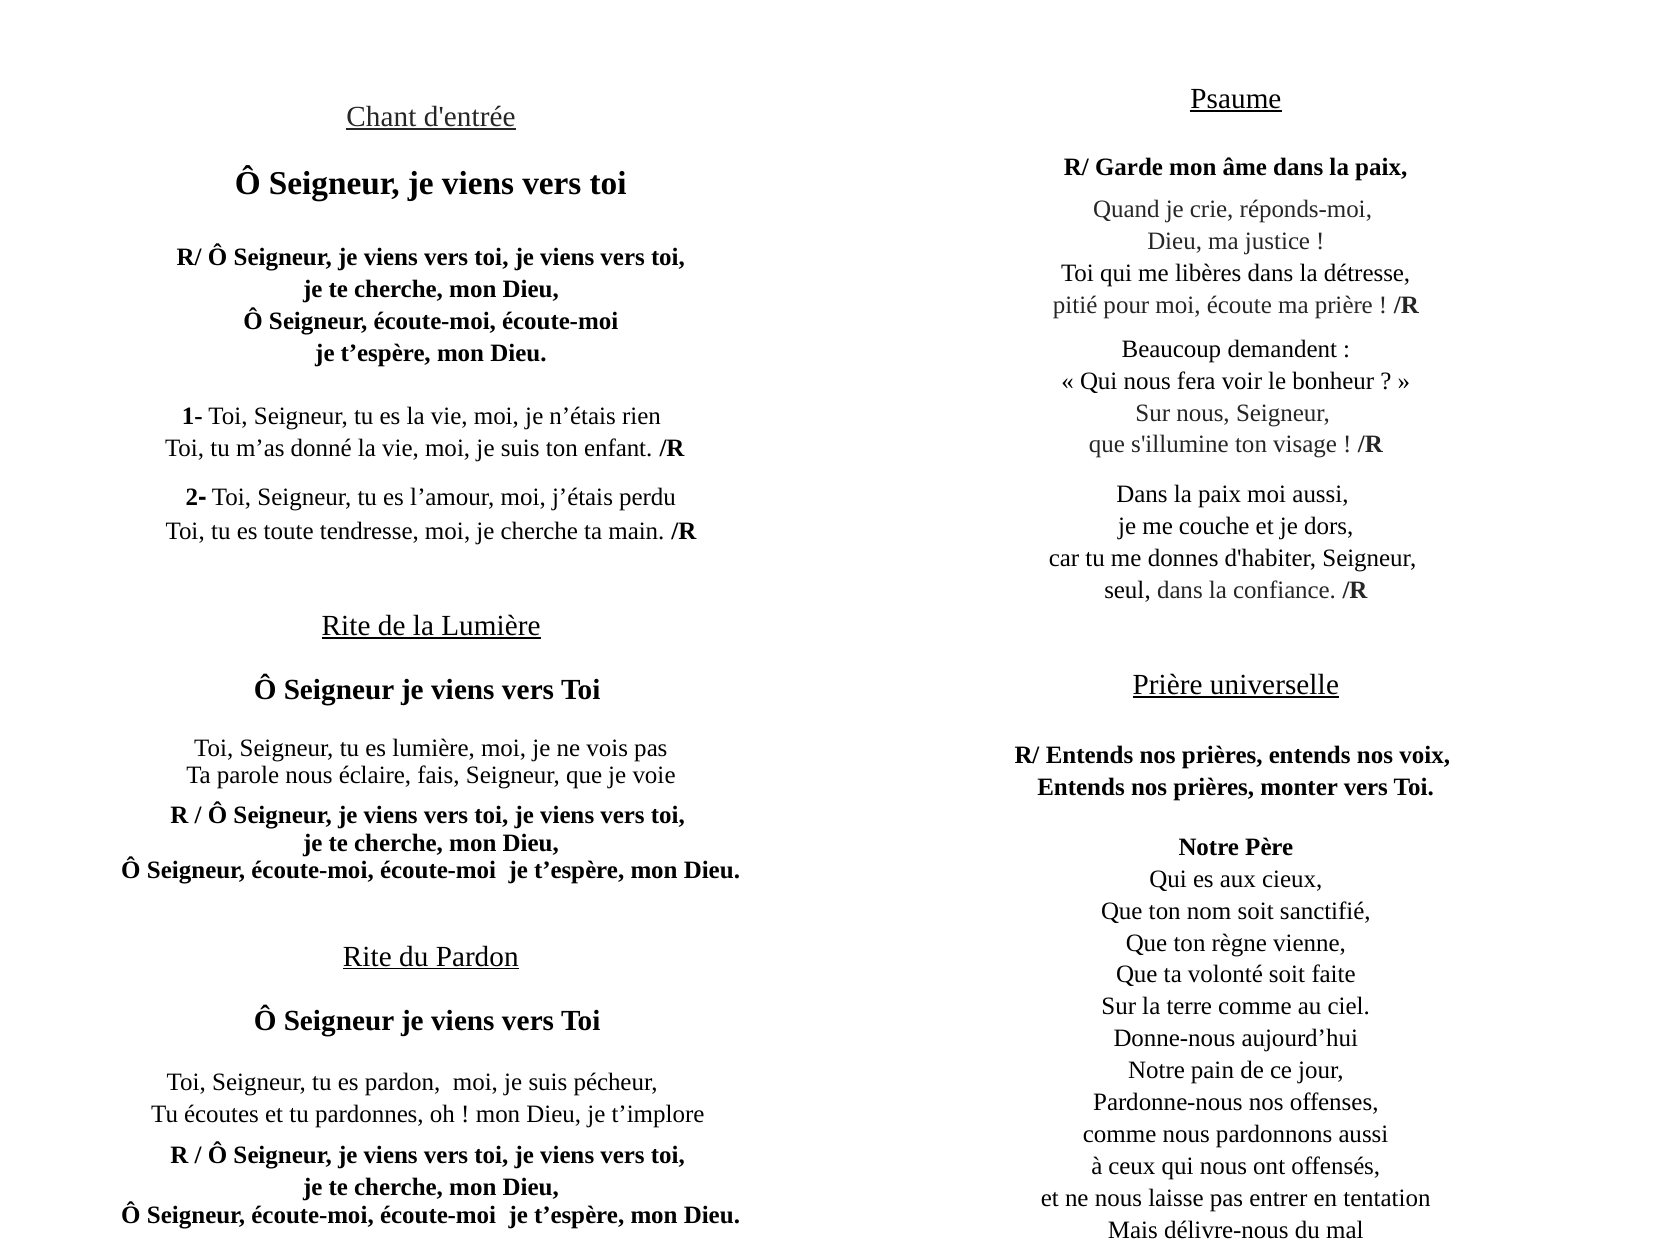

# Psaume
R/ Garde mon âme dans la paix,
Quand je crie, réponds-moi,
Dieu, ma justice !
Toi qui me libères dans la détresse,
pitié pour moi, écoute ma prière ! /R
Beaucoup demandent :
« Qui nous fera voir le bonheur ? »
Sur nous, Seigneur,
que s'illumine ton visage ! /R
Dans la paix moi aussi,
je me couche et je dors,
car tu me donnes d'habiter, Seigneur,
seul, dans la confiance. /R
Prière universelle
R/ Entends nos prières, entends nos voix,
Entends nos prières, monter vers Toi.
Notre Père
Qui es aux cieux,
Que ton nom soit sanctifié,
Que ton règne vienne,
Que ta volonté soit faite
Sur la terre comme au ciel.
Donne-nous aujourd’hui
Notre pain de ce jour,
Pardonne-nous nos offenses,
comme nous pardonnons aussi
à ceux qui nous ont offensés,
et ne nous laisse pas entrer en tentation
Mais délivre-nous du mal
Amen
Chant d'entrée
Ô Seigneur, je viens vers toi
R/ Ô Seigneur, je viens vers toi, je viens vers toi,
je te cherche, mon Dieu,
Ô Seigneur, écoute-moi, écoute-moi
je t’espère, mon Dieu.
1- Toi, Seigneur, tu es la vie, moi, je n’étais rien
Toi, tu m’as donné la vie, moi, je suis ton enfant. /R
2- Toi, Seigneur, tu es l’amour, moi, j’étais perdu
Toi, tu es toute tendresse, moi, je cherche ta main. /R
Rite de la Lumière
Ô Seigneur je viens vers Toi
Toi, Seigneur, tu es lumière, moi, je ne vois pas
Ta parole nous éclaire, fais, Seigneur, que je voie
R / Ô Seigneur, je viens vers toi, je viens vers toi,
je te cherche, mon Dieu,
Ô Seigneur, écoute-moi, écoute-moi je t’espère, mon Dieu.
Rite du Pardon
Ô Seigneur je viens vers Toi
Toi, Seigneur, tu es pardon, moi, je suis pécheur,
Tu écoutes et tu pardonnes, oh ! mon Dieu, je t’implore
R / Ô Seigneur, je viens vers toi, je viens vers toi,
je te cherche, mon Dieu,
Ô Seigneur, écoute-moi, écoute-moi je t’espère, mon Dieu.